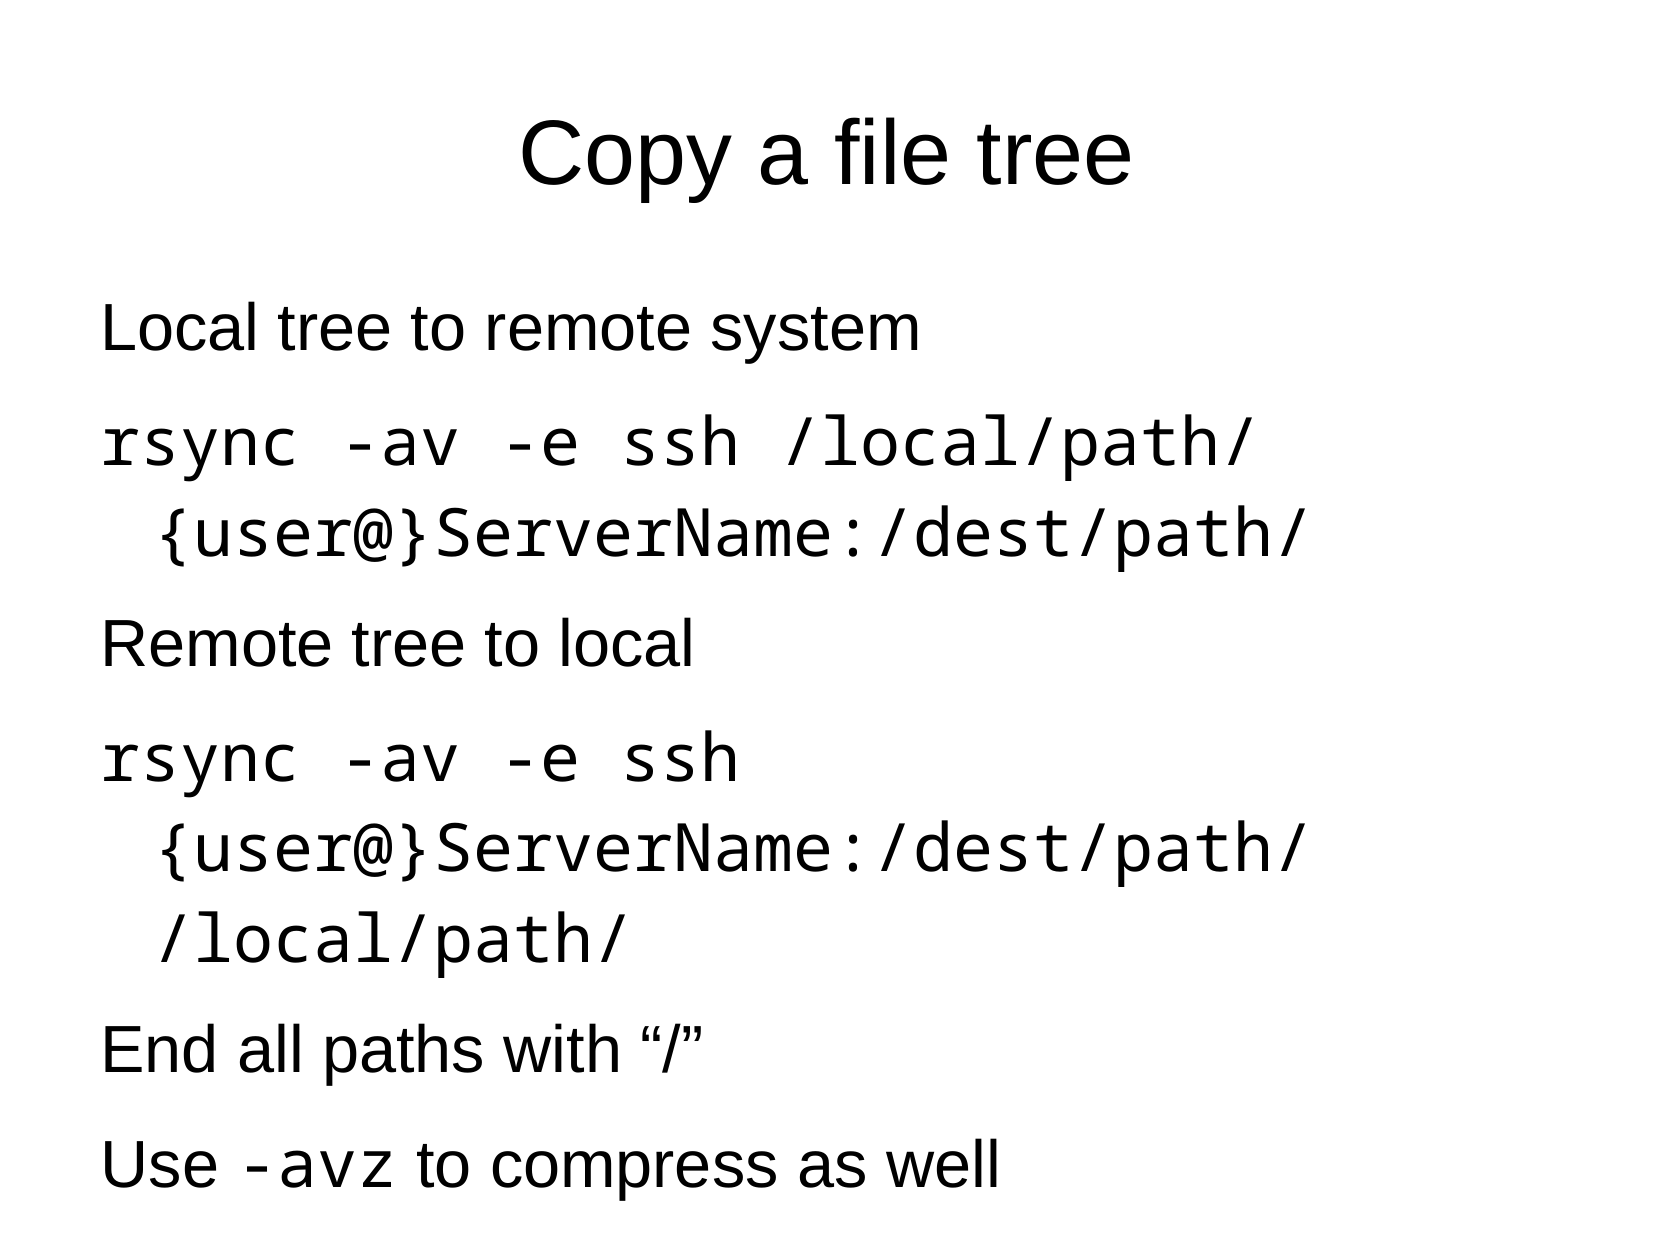

# Copy a file tree
Local tree to remote system
rsync -av -e ssh /local/path/ {user@}ServerName:/dest/path/
Remote tree to local
rsync -av -e ssh {user@}ServerName:/dest/path/ /local/path/
End all paths with “/”
Use -avz to compress as well